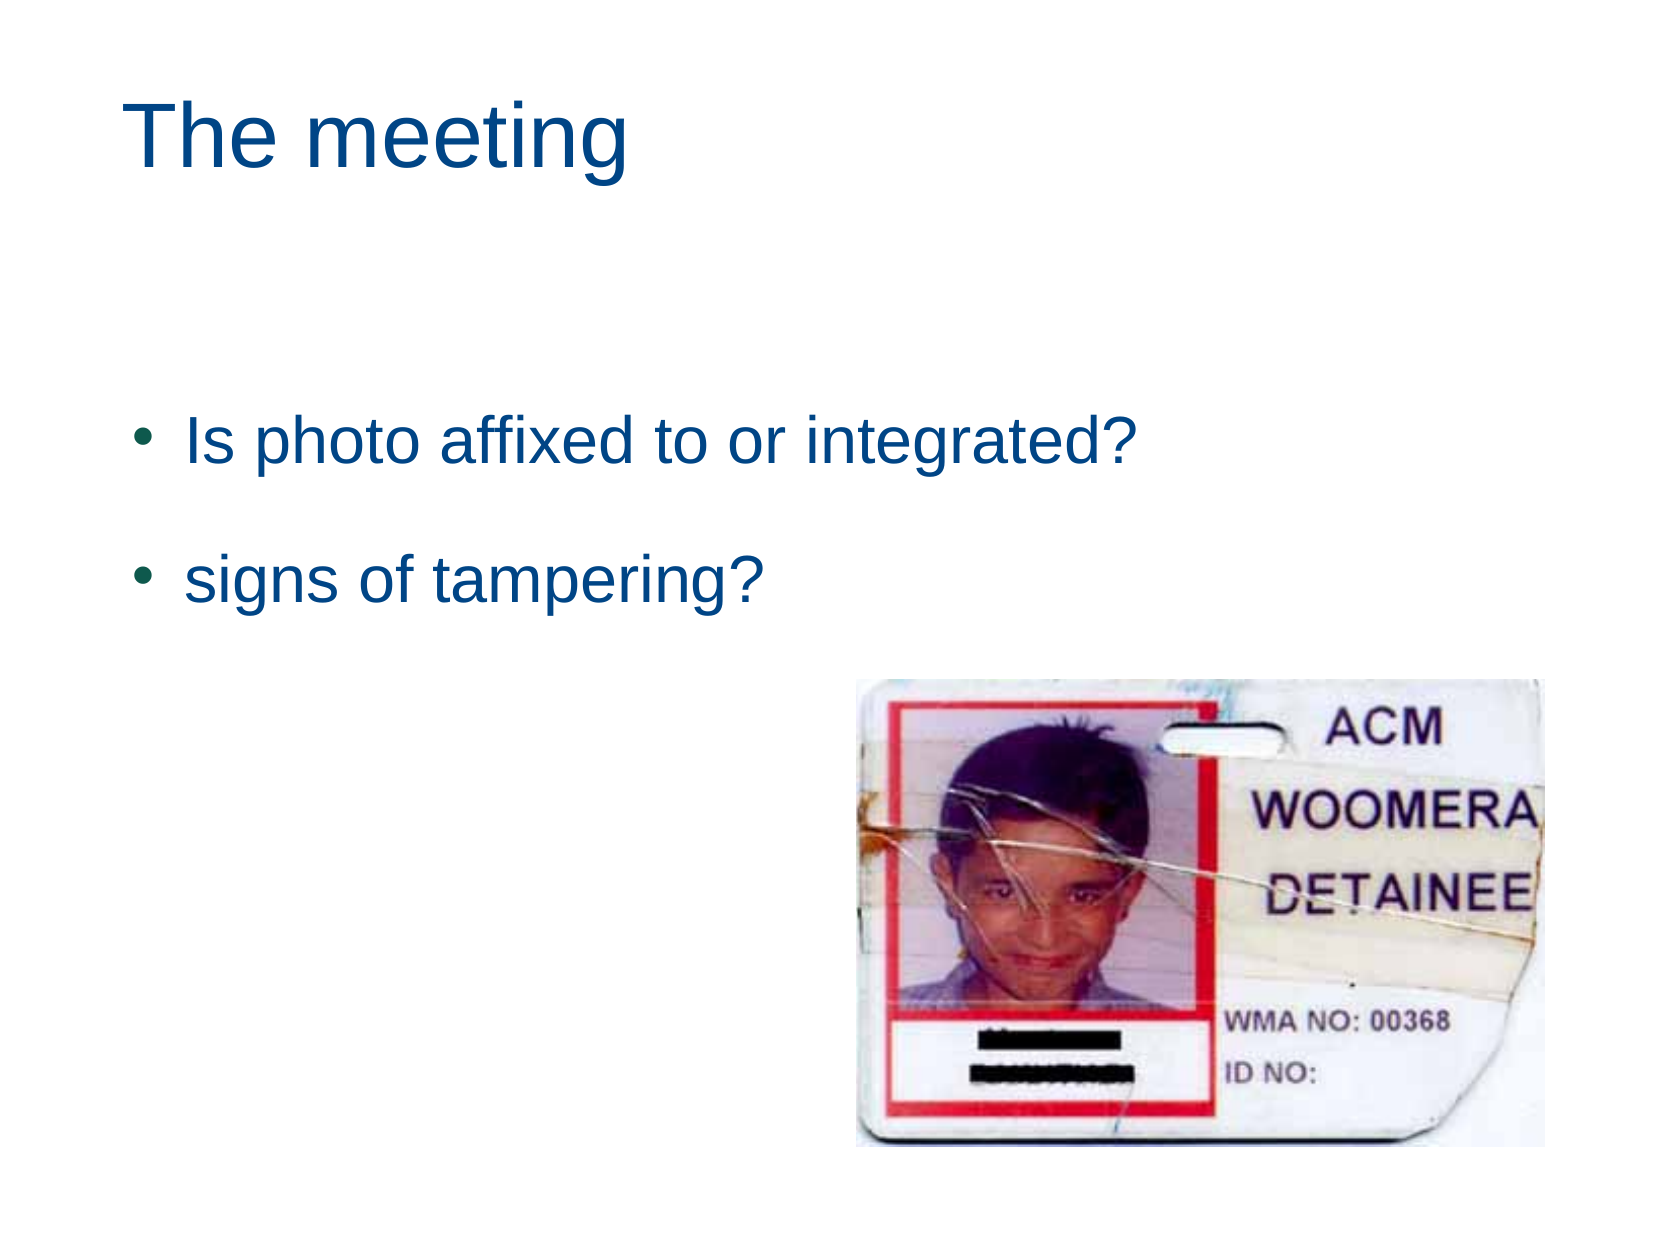

# The meeting
Is photo affixed to or integrated?
signs of tampering?